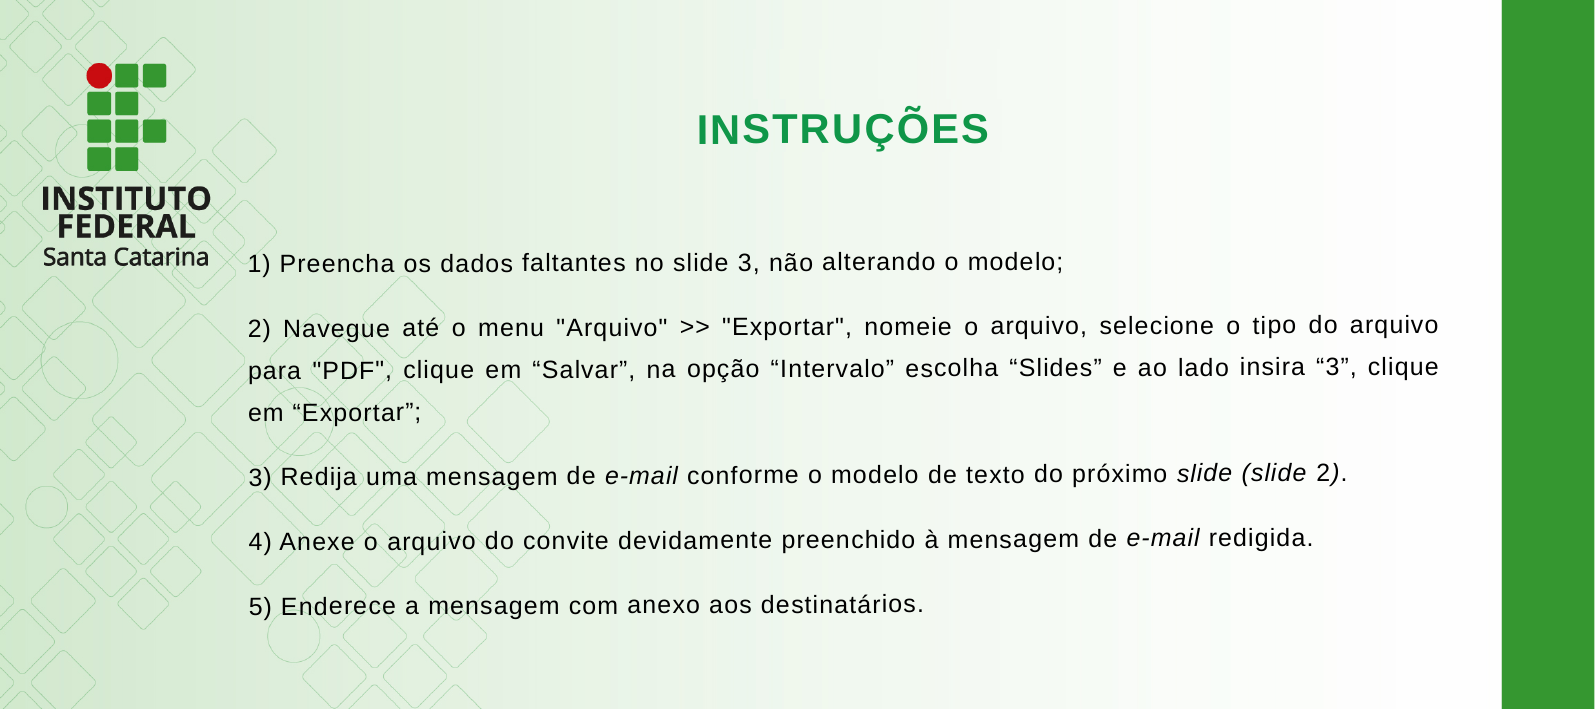

# INSTRUÇÕES
1) Preencha os dados faltantes no slide 3, não alterando o modelo;
2) Navegue até o menu "Arquivo" >> "Exportar", nomeie o arquivo, selecione o tipo do arquivo para "PDF", clique em “Salvar”, na opção “Intervalo” escolha “Slides” e ao lado insira “3”, clique em “Exportar”;
3) Redija uma mensagem de e-mail conforme o modelo de texto do próximo slide (slide 2).
4) Anexe o arquivo do convite devidamente preenchido à mensagem de e-mail redigida.
5) Enderece a mensagem com anexo aos destinatários.